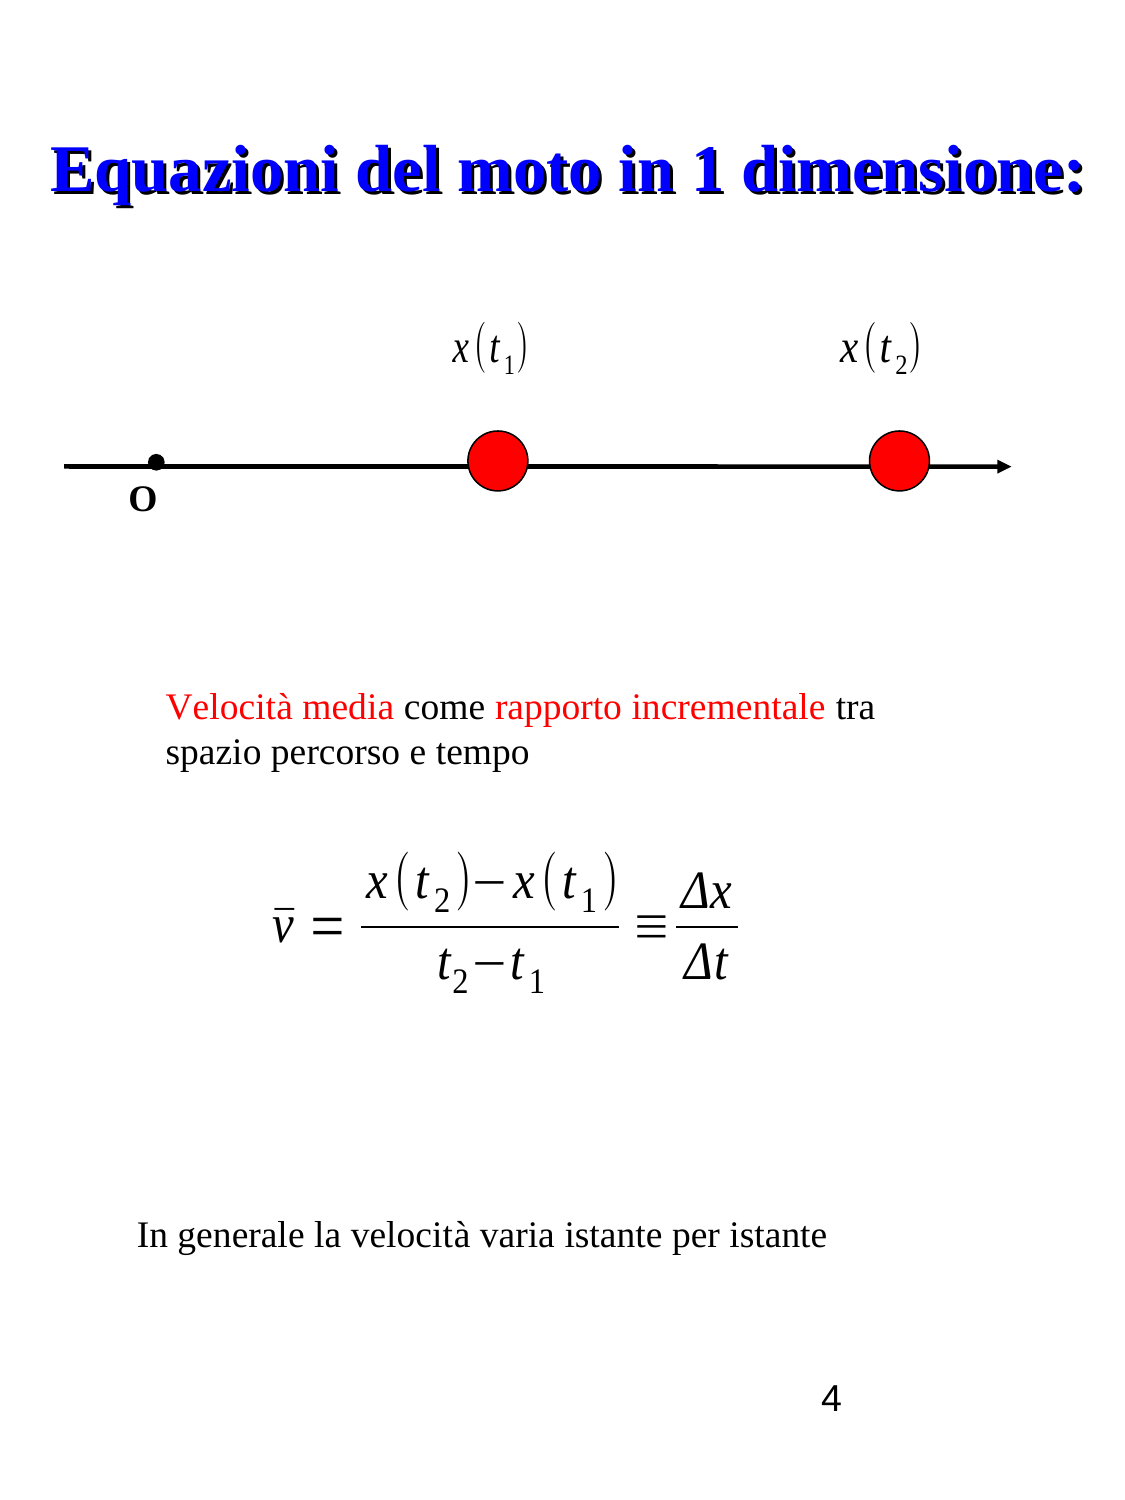

Equazioni del moto in 1 dimensione:
O
Velocità media come rapporto incrementale tra
spazio percorso e tempo
In generale la velocità varia istante per istante
P1 Principi della Dinamica
4